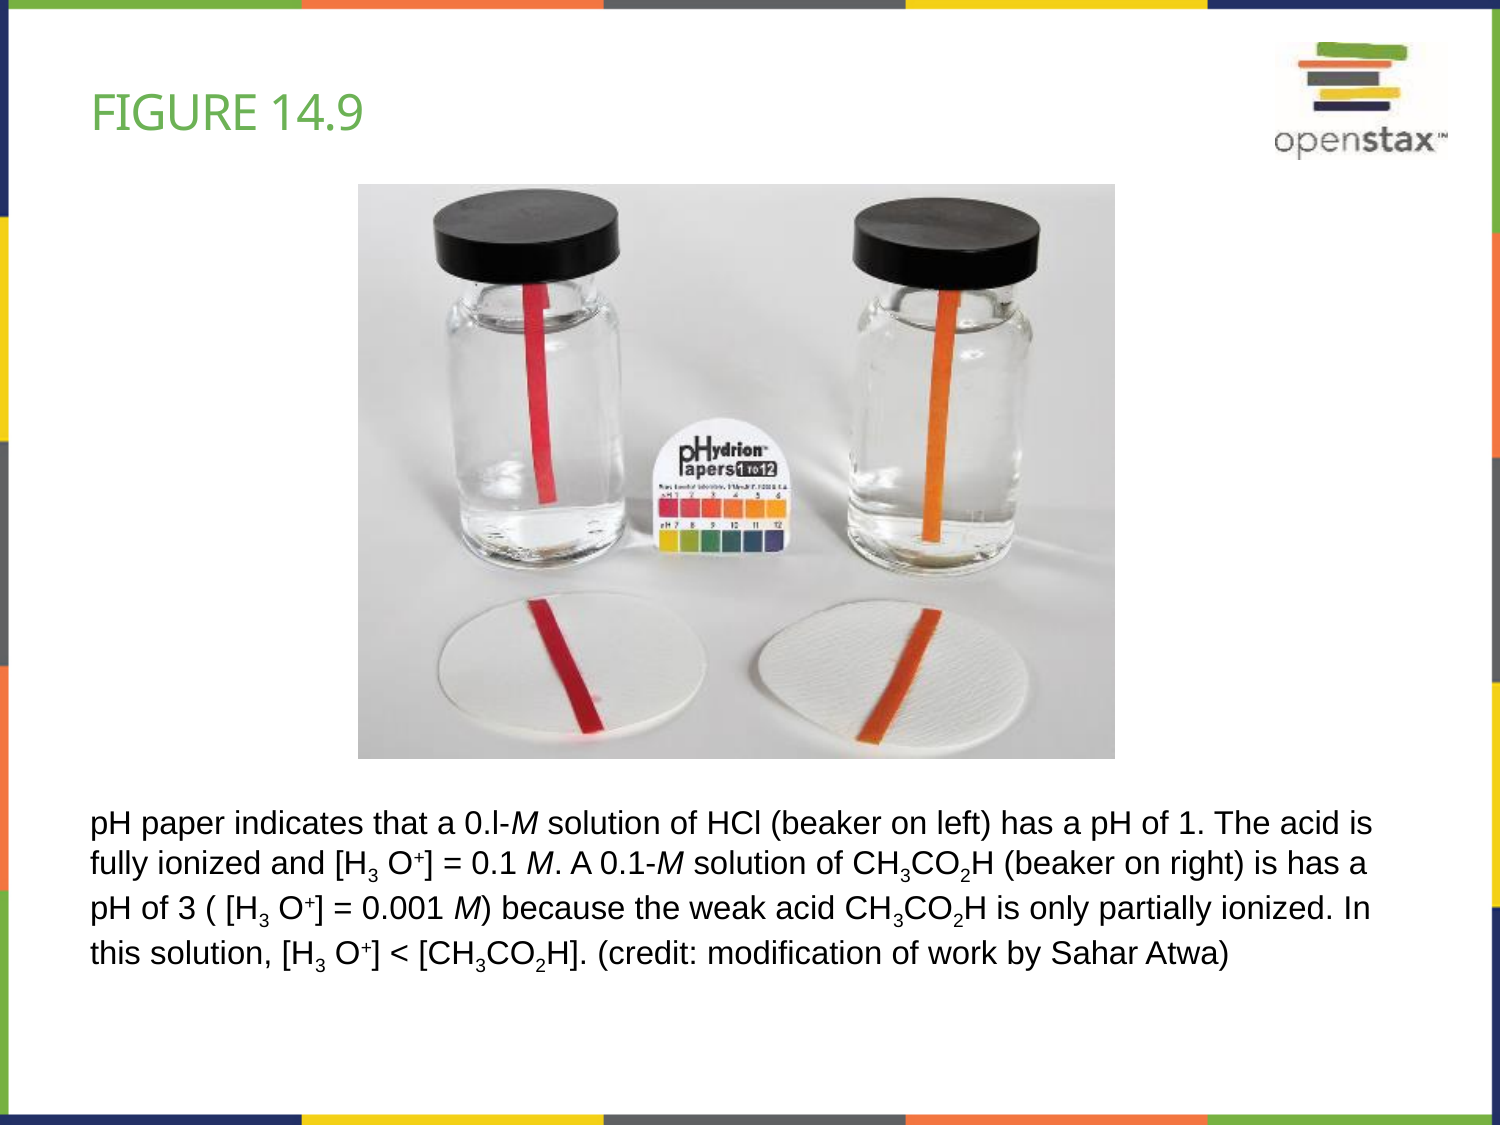

# Figure 14.9
pH paper indicates that a 0.l-M solution of HCl (beaker on left) has a pH of 1. The acid is fully ionized and [H3 O+] = 0.1 M. A 0.1-M solution of CH3CO2H (beaker on right) is has a pH of 3 ( [H3 O+] = 0.001 M) because the weak acid CH3CO2H is only partially ionized. In this solution, [H3 O+] < [CH3CO2H]. (credit: modification of work by Sahar Atwa)